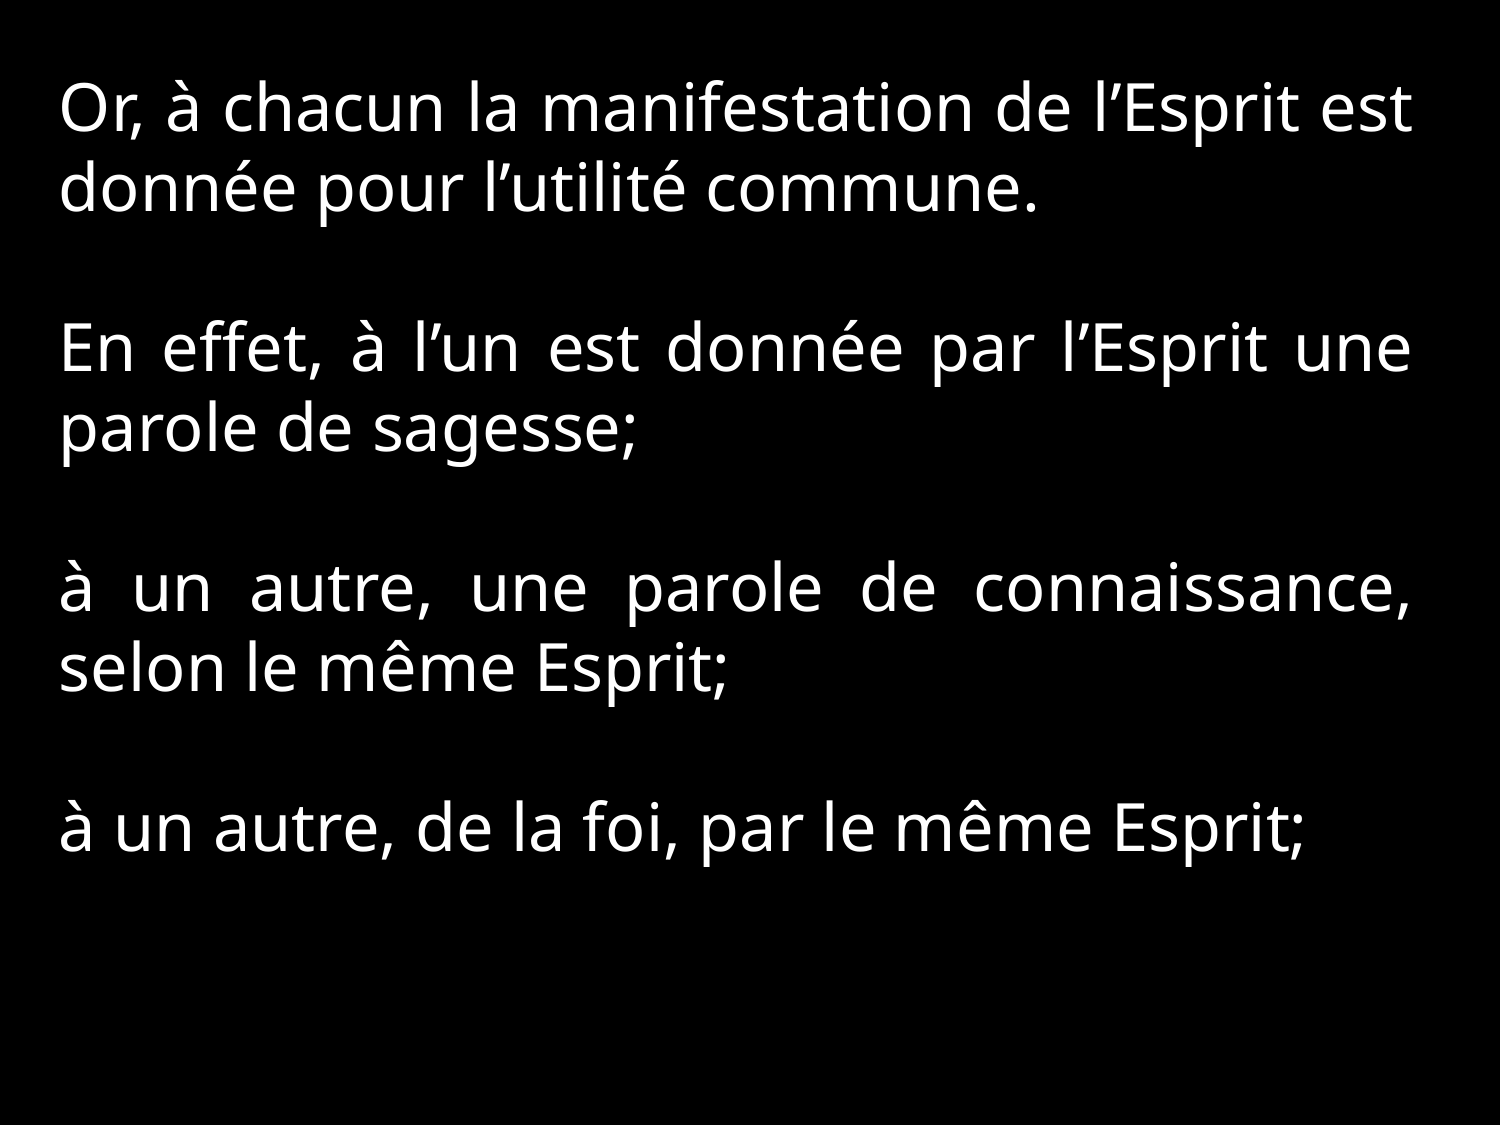

Or, à chacun la manifestation de l’Esprit est donnée pour l’utilité commune.
En effet, à l’un est donnée par l’Esprit une parole de sagesse;
à un autre, une parole de connaissance, selon le même Esprit;
à un autre, de la foi, par le même Esprit;